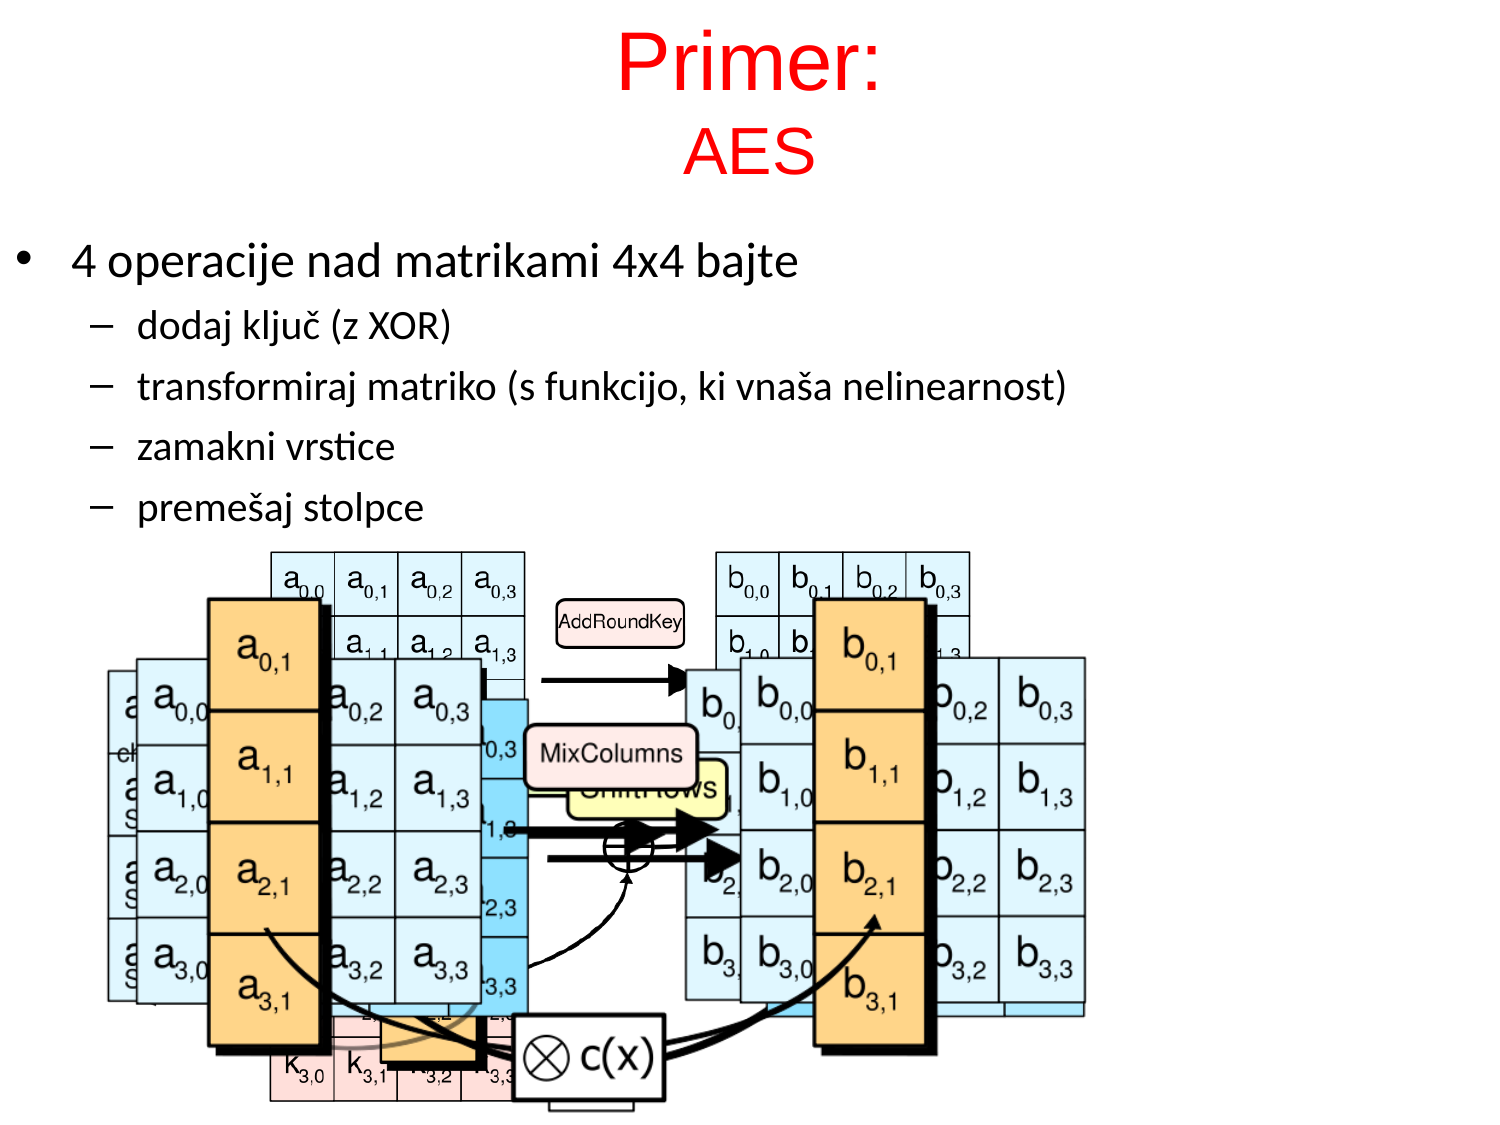

# Primer: AES
4 operacije nad matrikami 4x4 bajte
dodaj ključ (z XOR)
transformiraj matriko (s funkcijo, ki vnaša nelinearnost)
zamakni vrstice
premešaj stolpce